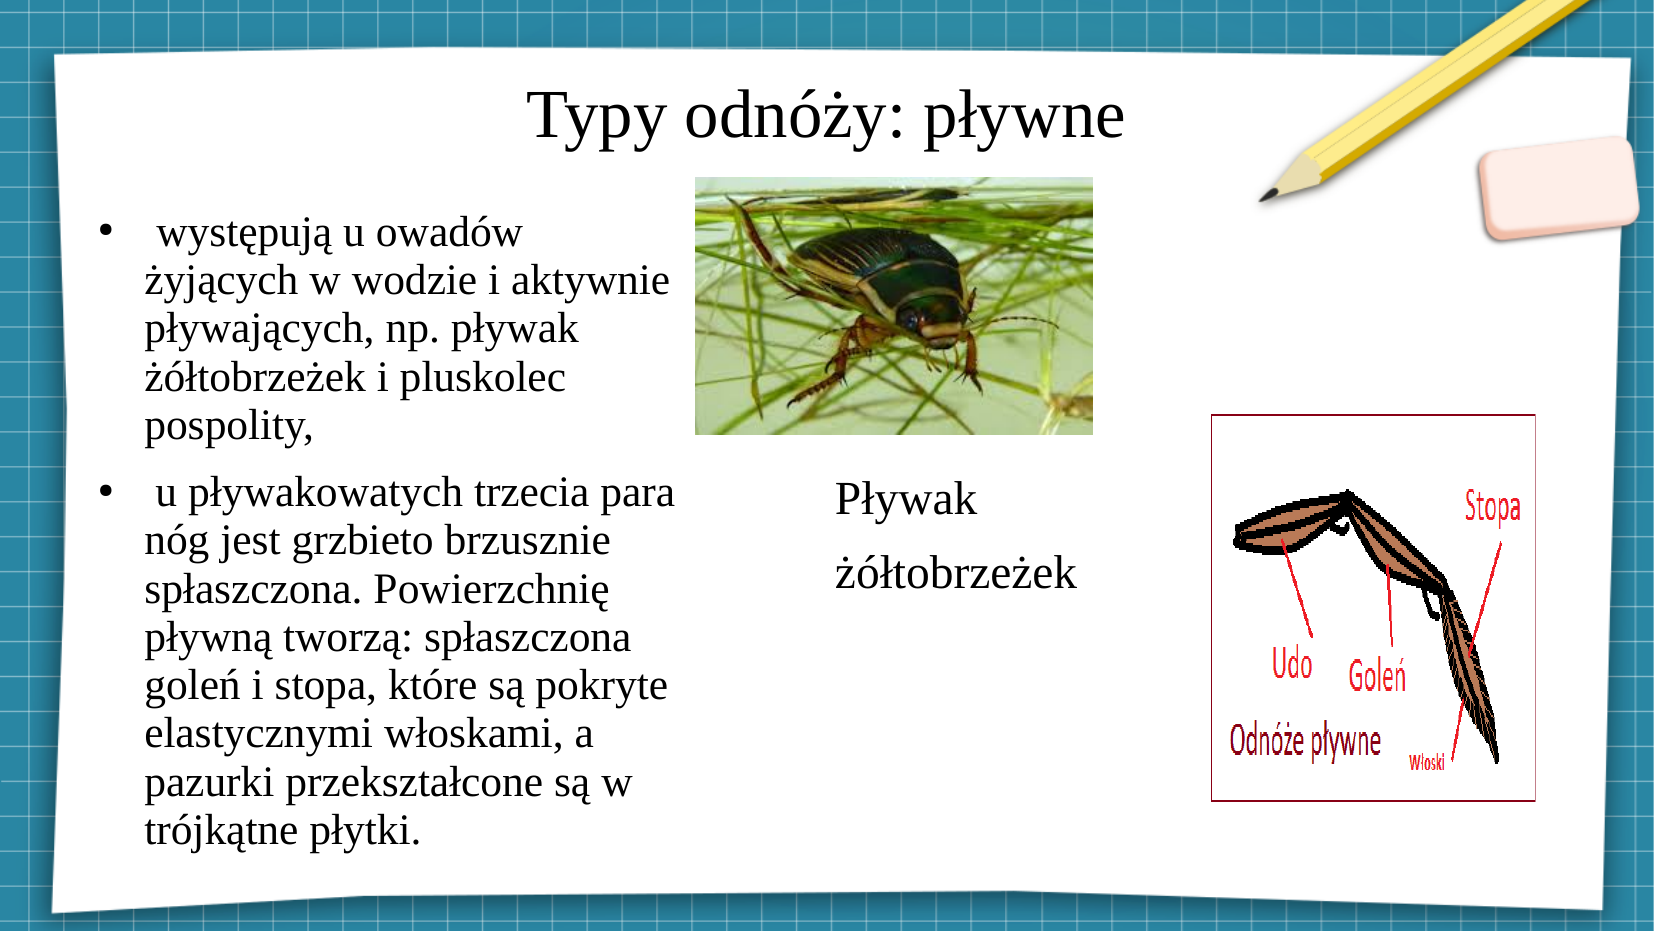

# Typy odnóży: pływne
 występują u owadów żyjących w wodzie i aktywnie pływających, np. pływak żółtobrzeżek i pluskolec pospolity,
 u pływakowatych trzecia para nóg jest grzbieto brzusznie spłaszczona. Powierzchnię pływną tworzą: spłaszczona goleń i stopa, które są pokryte elastycznymi włoskami, a pazurki przekształcone są w trójkątne płytki.
Pływak
żółtobrzeżek